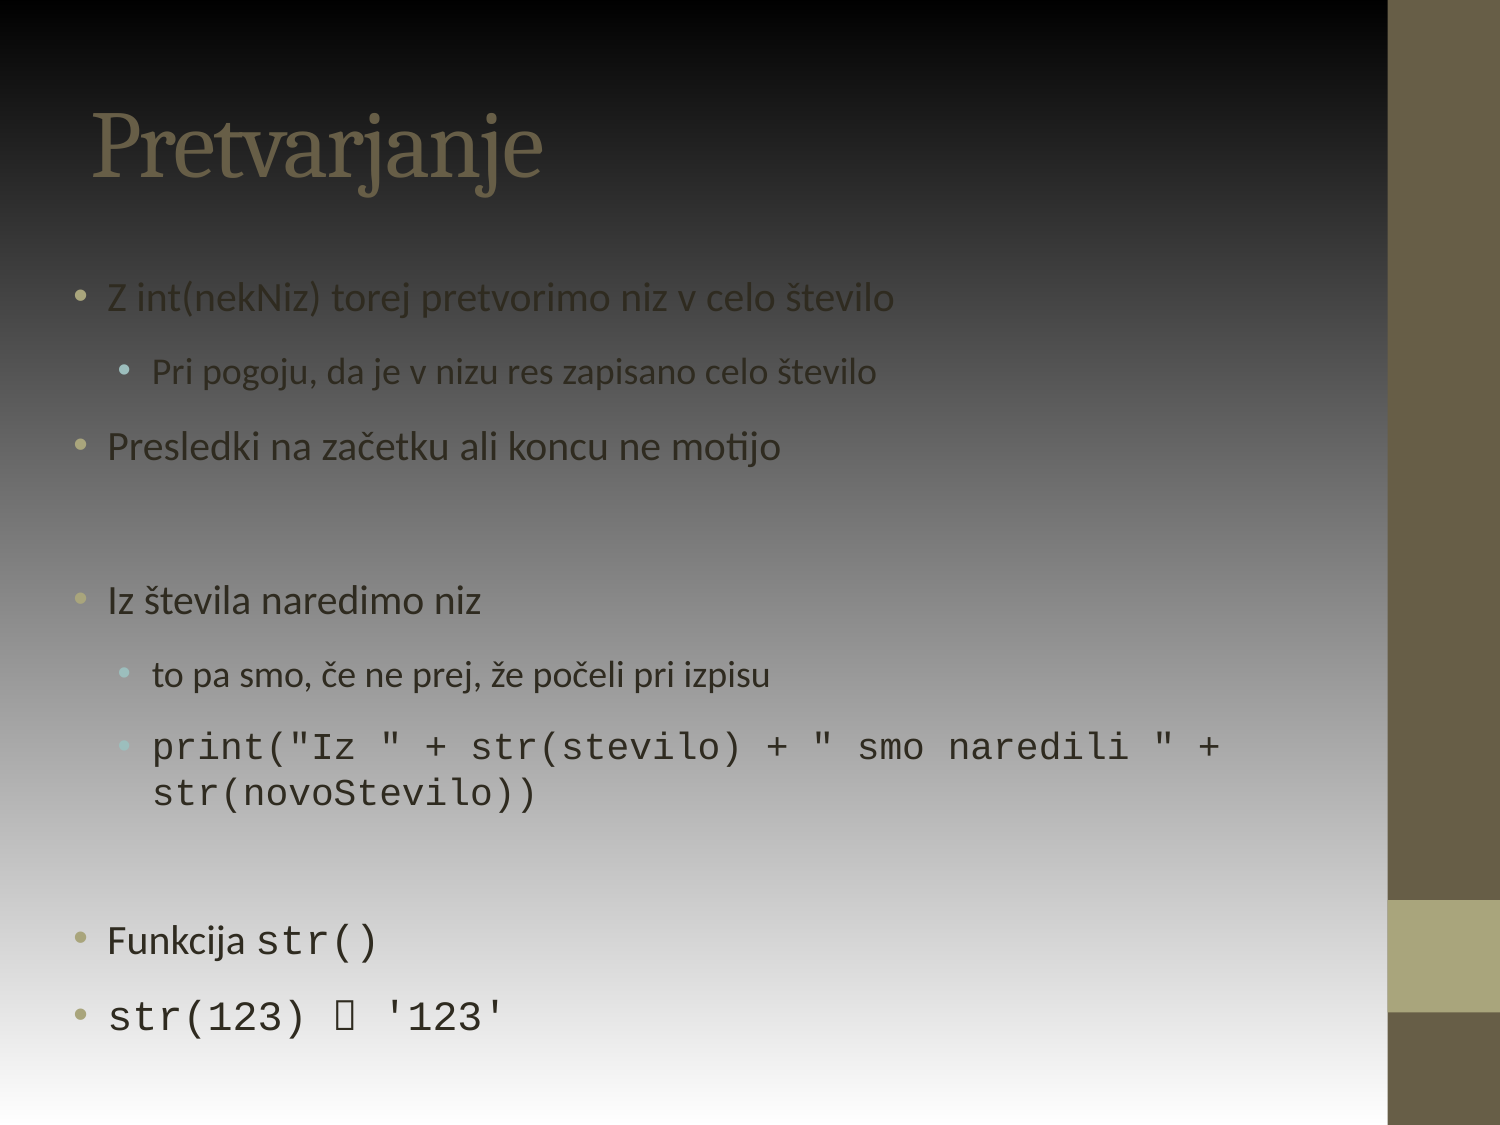

# Pretvarjanje
Z int(nekNiz) torej pretvorimo niz v celo število
Pri pogoju, da je v nizu res zapisano celo število
Presledki na začetku ali koncu ne motijo
Iz števila naredimo niz
to pa smo, če ne prej, že počeli pri izpisu
print("Iz " + str(stevilo) + " smo naredili " + str(novoStevilo))
Funkcija str()
str(123)  '123'